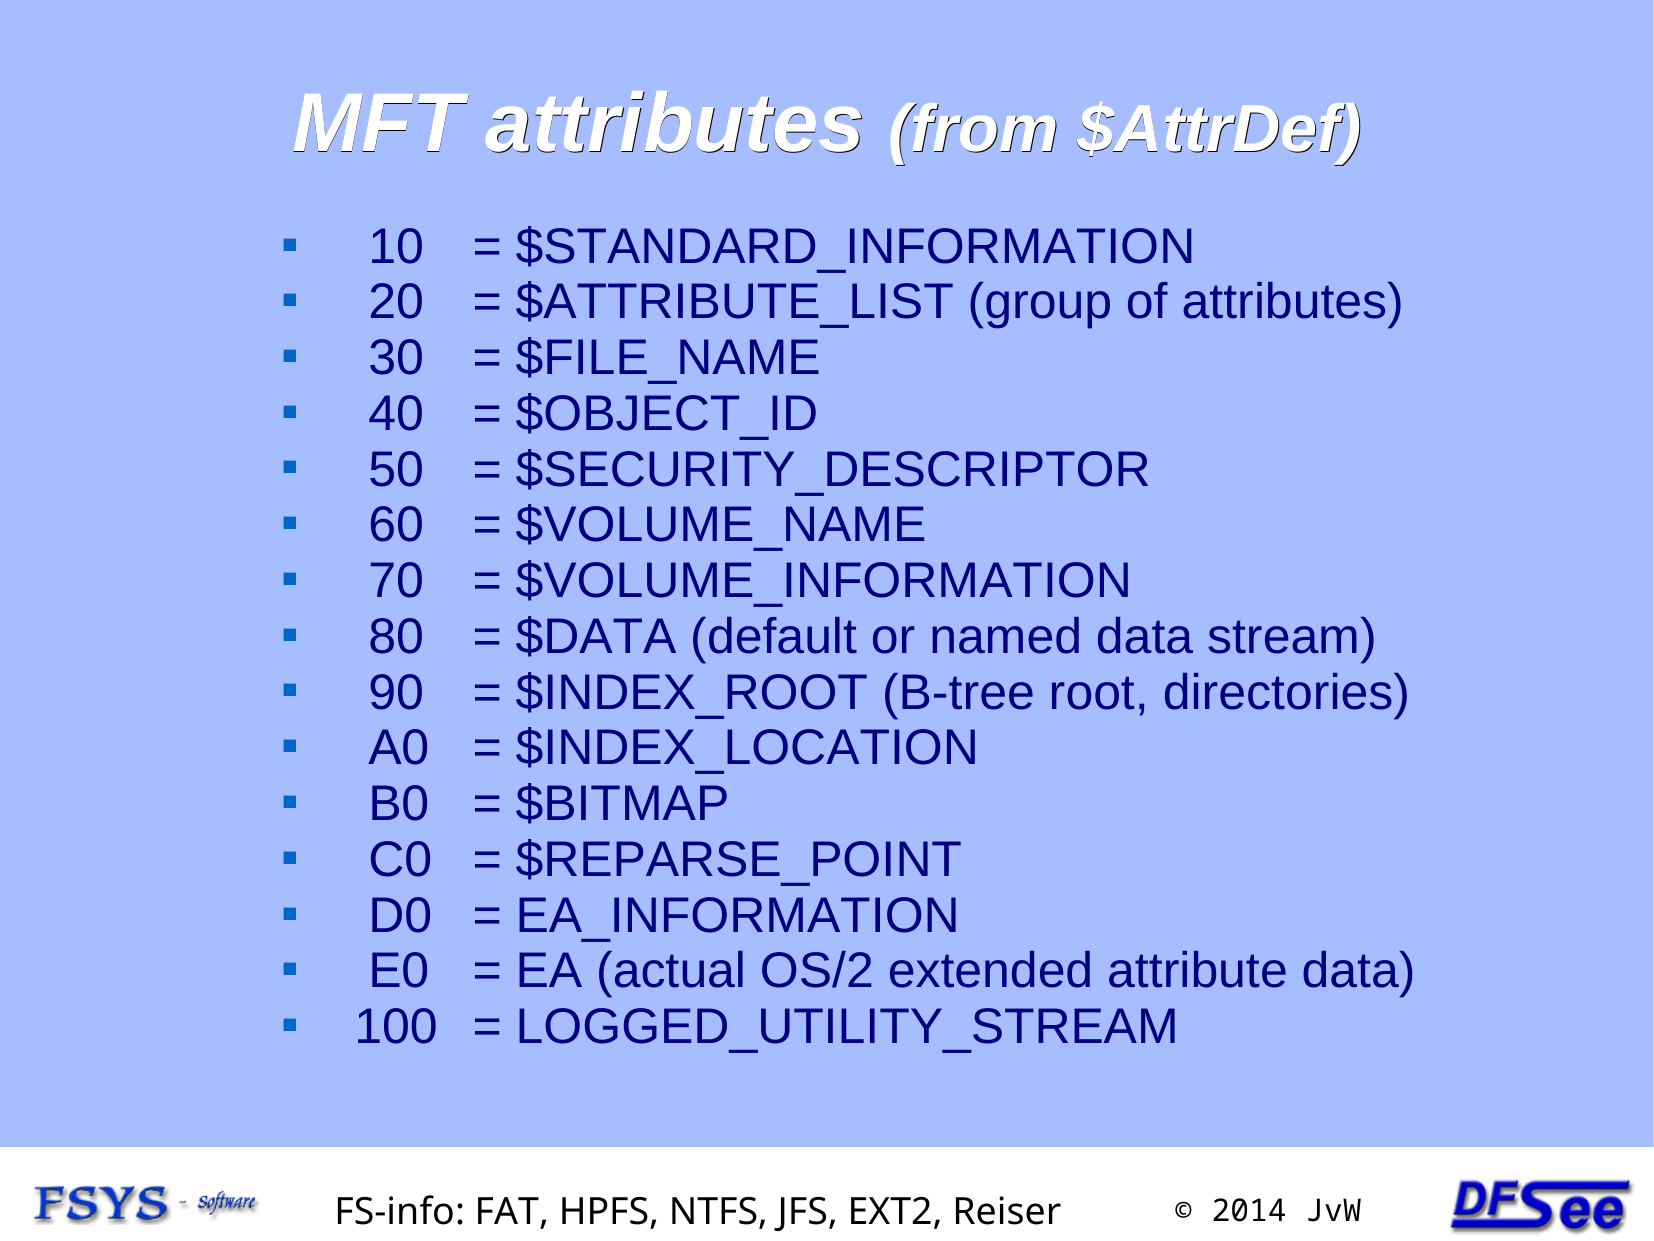

# MFT attributes (from $AttrDef)
 10	= $STANDARD_INFORMATION
 20	= $ATTRIBUTE_LIST (group of attributes)
 30	= $FILE_NAME
 40	= $OBJECT_ID
 50	= $SECURITY_DESCRIPTOR
 60	= $VOLUME_NAME
 70	= $VOLUME_INFORMATION
 80	= $DATA (default or named data stream)
 90	= $INDEX_ROOT (B-tree root, directories)
 A0	= $INDEX_LOCATION
 B0	= $BITMAP
 C0	= $REPARSE_POINT
 D0	= EA_INFORMATION
 E0	= EA (actual OS/2 extended attribute data)
100	= LOGGED_UTILITY_STREAM